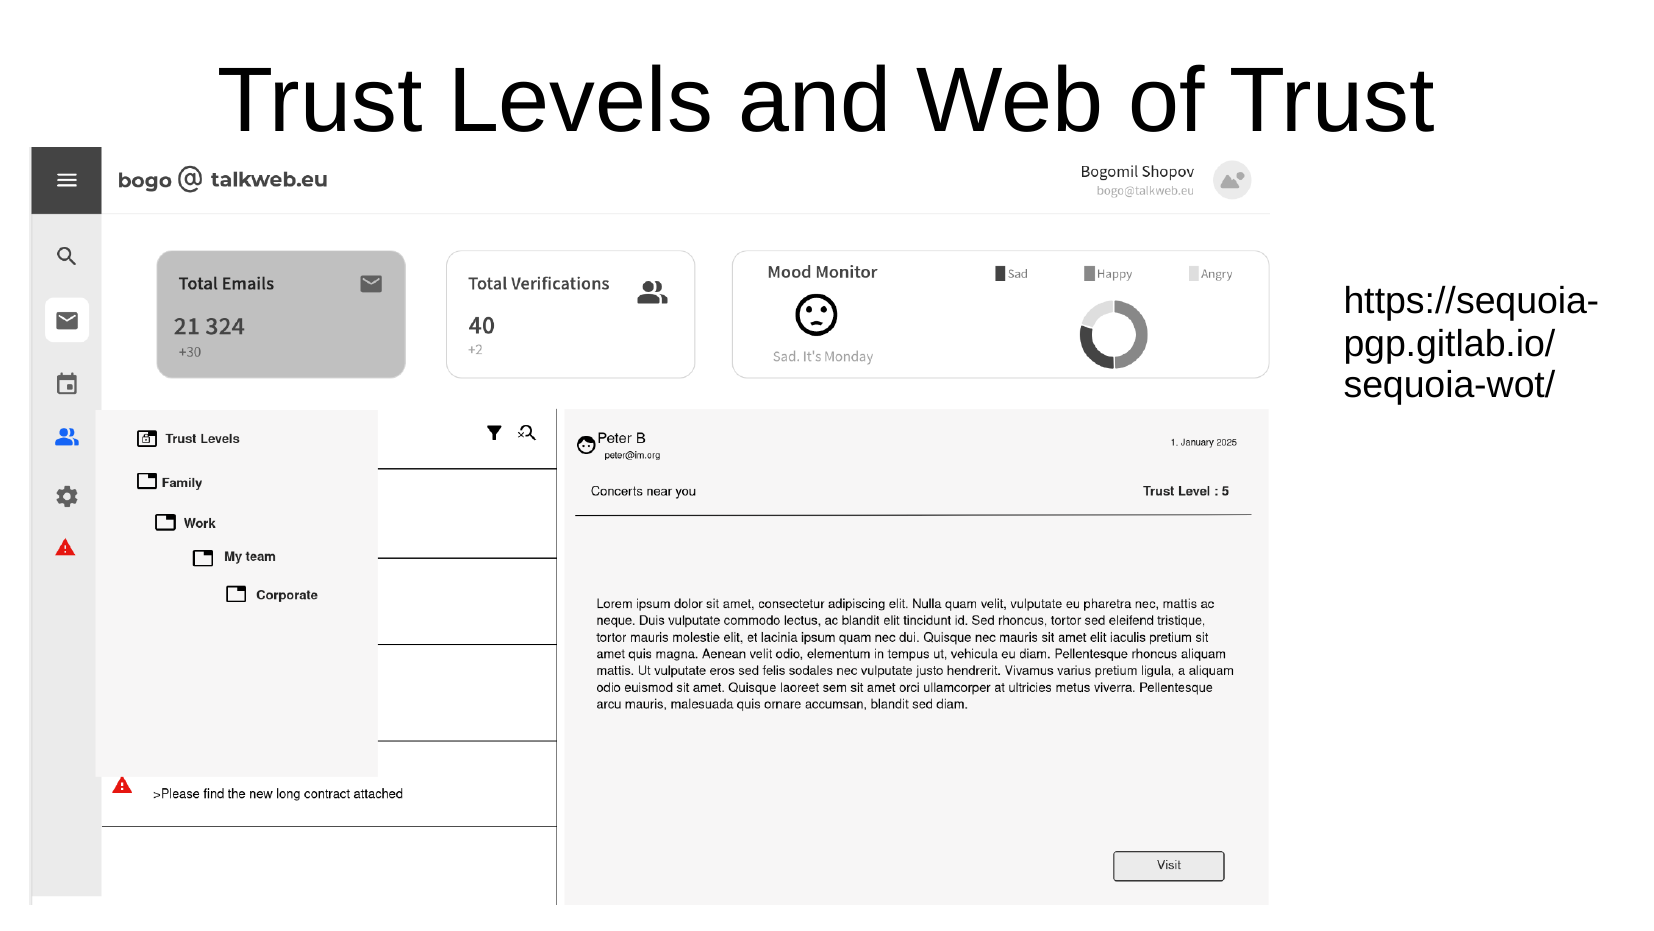

# Trust Levels and Web of Trust
https://sequoia-pgp.gitlab.io/sequoia-wot/